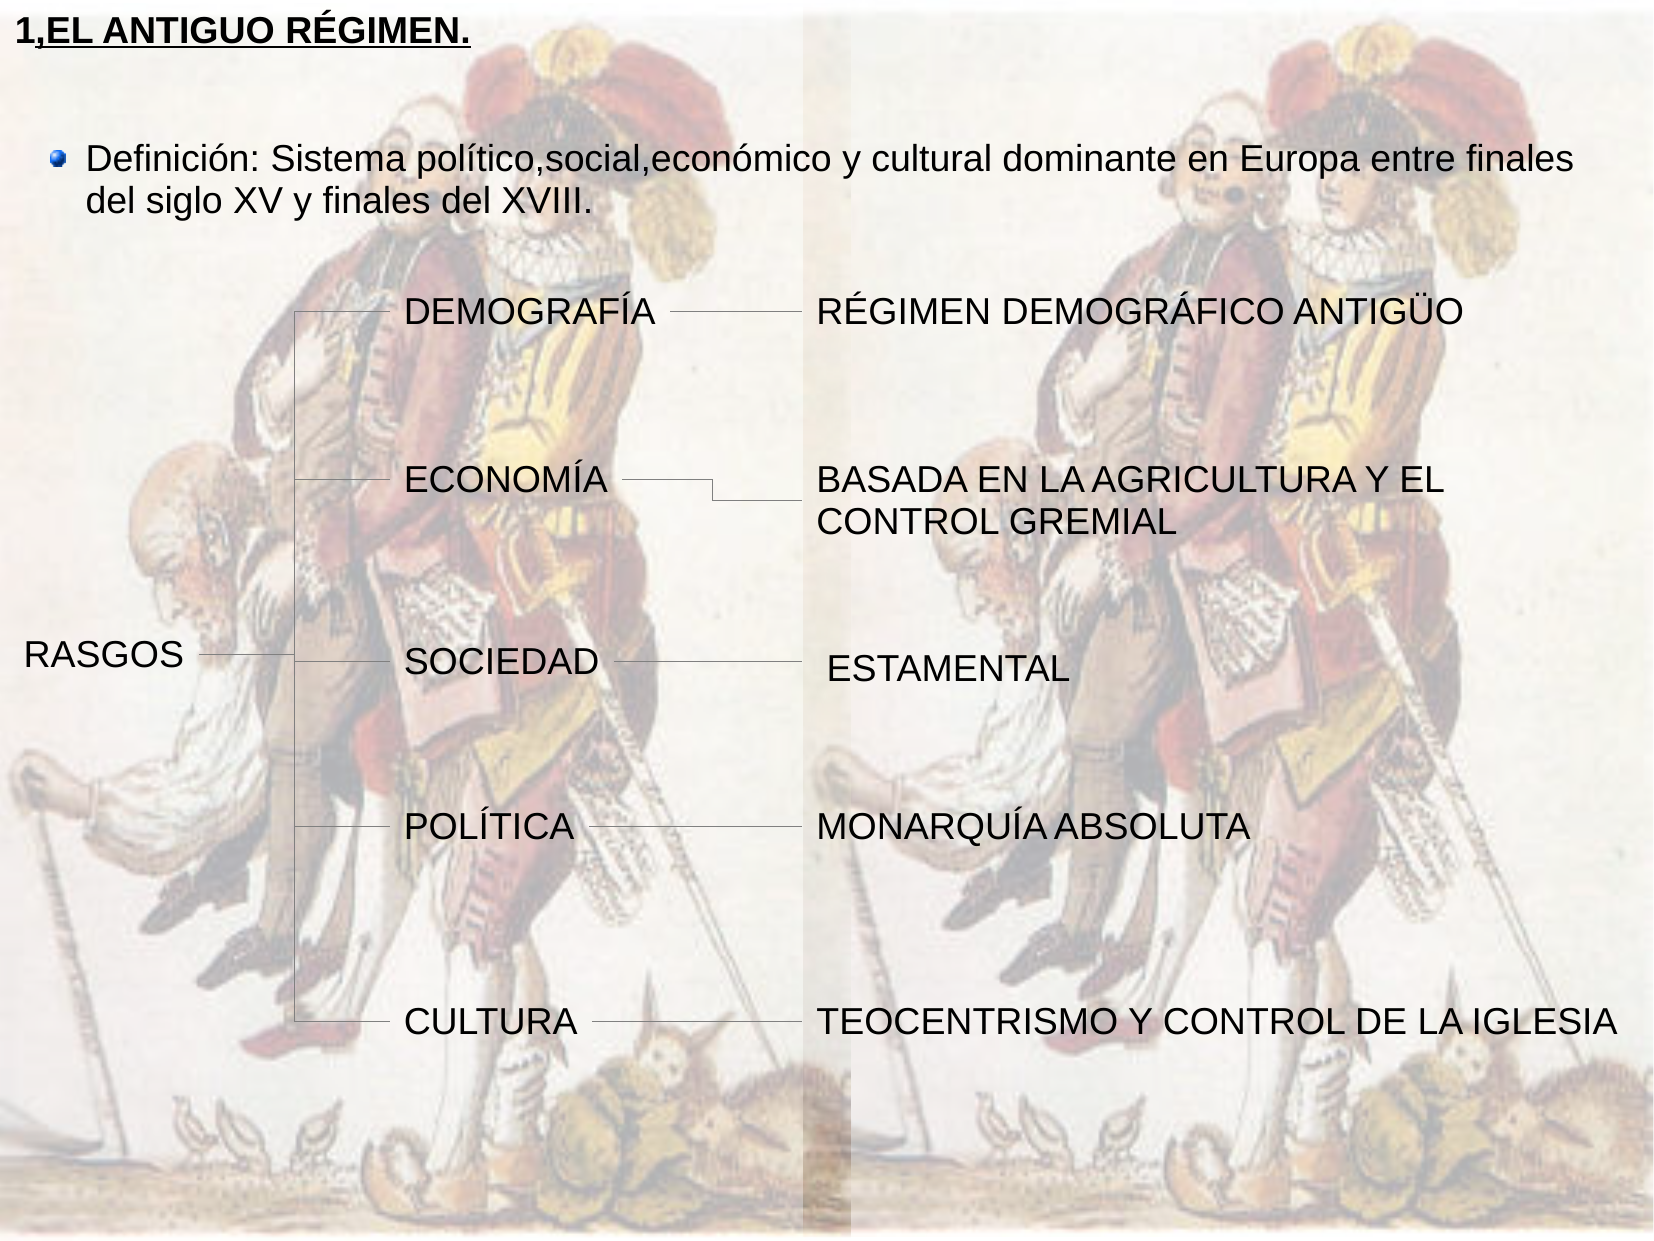

1,EL ANTIGUO RÉGIMEN.
Definición: Sistema político,social,económico y cultural dominante en Europa entre finales
del siglo XV y finales del XVIII.
DEMOGRAFÍA
RÉGIMEN DEMOGRÁFICO ANTIGÜO
ECONOMÍA
BASADA EN LA AGRICULTURA Y EL
CONTROL GREMIAL
RASGOS
SOCIEDAD
ESTAMENTAL
POLÍTICA
MONARQUÍA ABSOLUTA
CULTURA
TEOCENTRISMO Y CONTROL DE LA IGLESIA